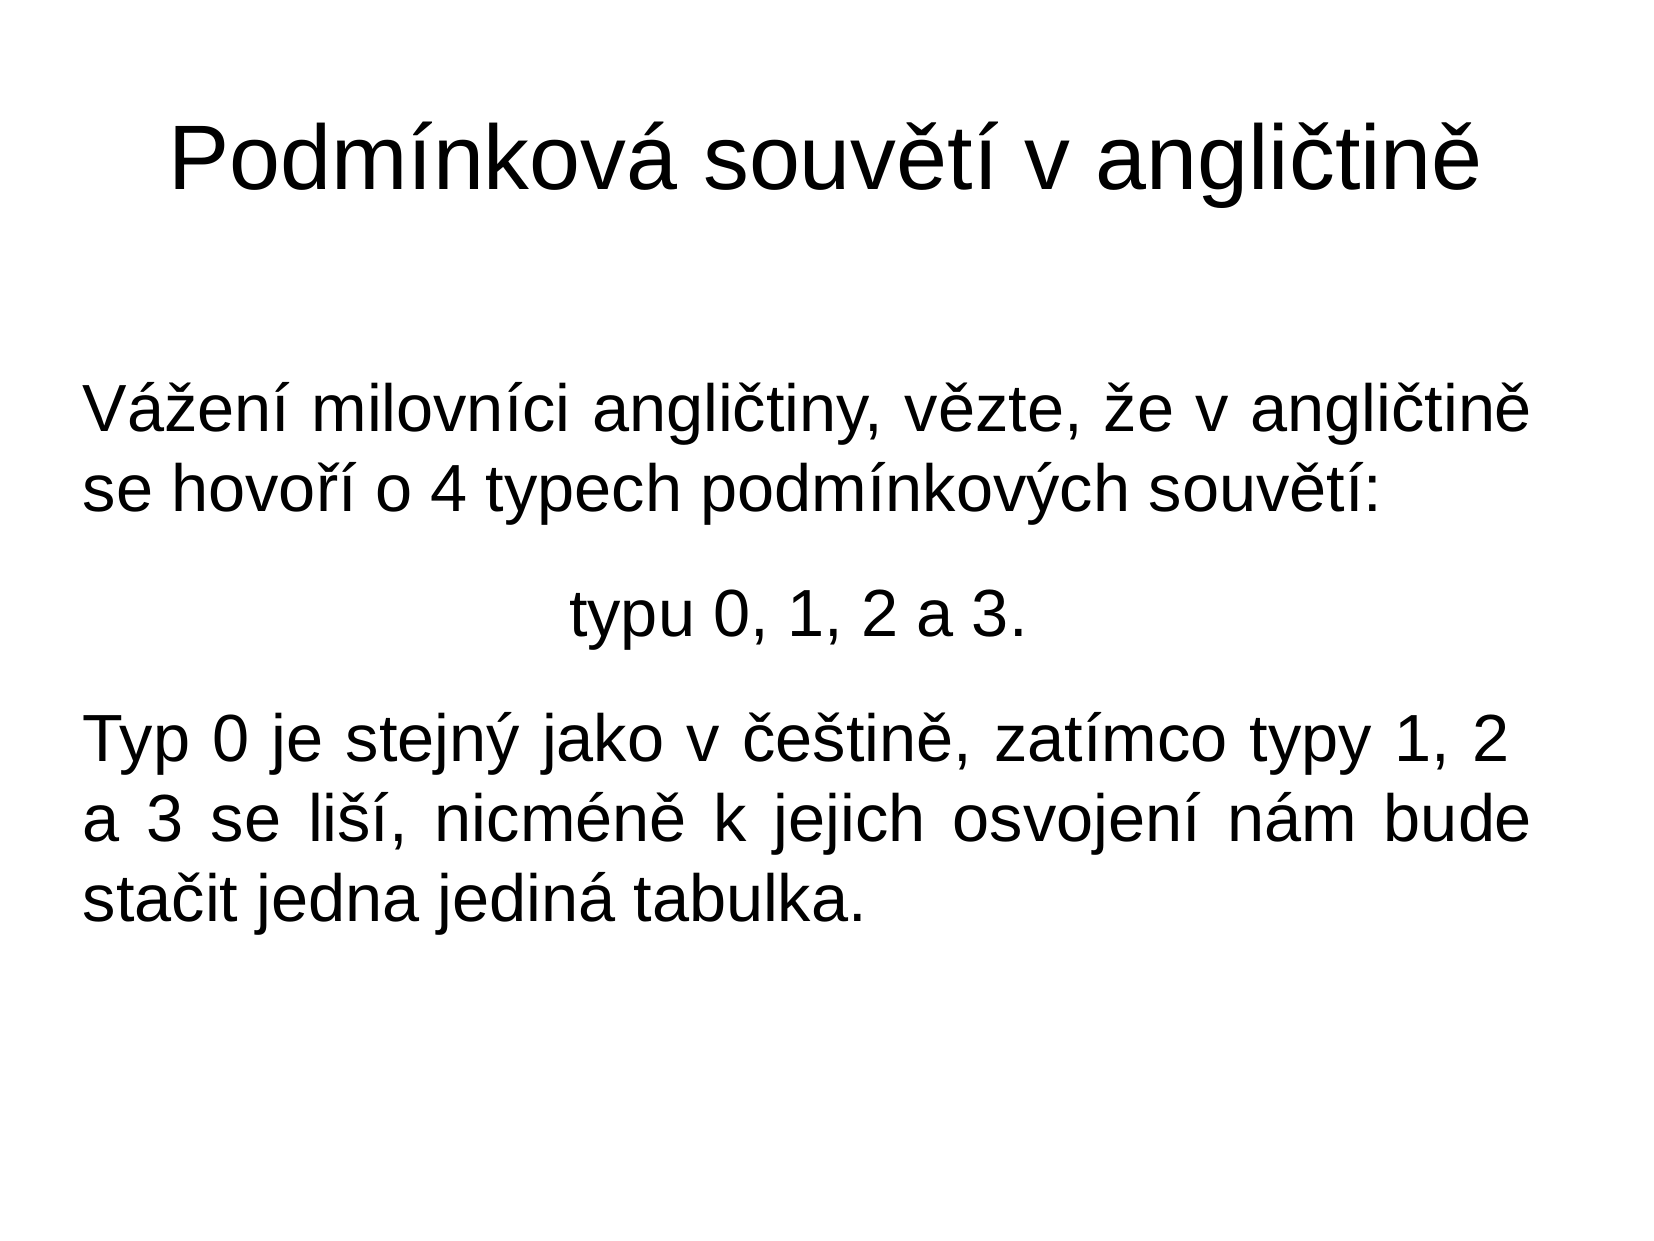

Podmínková souvětí v angličtině
Vážení milovníci angličtiny, vězte, že v angličtině se hovoří o 4 typech podmínkových souvětí:
typu 0, 1, 2 a 3.
Typ 0 je stejný jako v češtině, zatímco typy 1, 2
a 3 se liší, nicméně k jejich osvojení nám bude stačit jedna jediná tabulka.